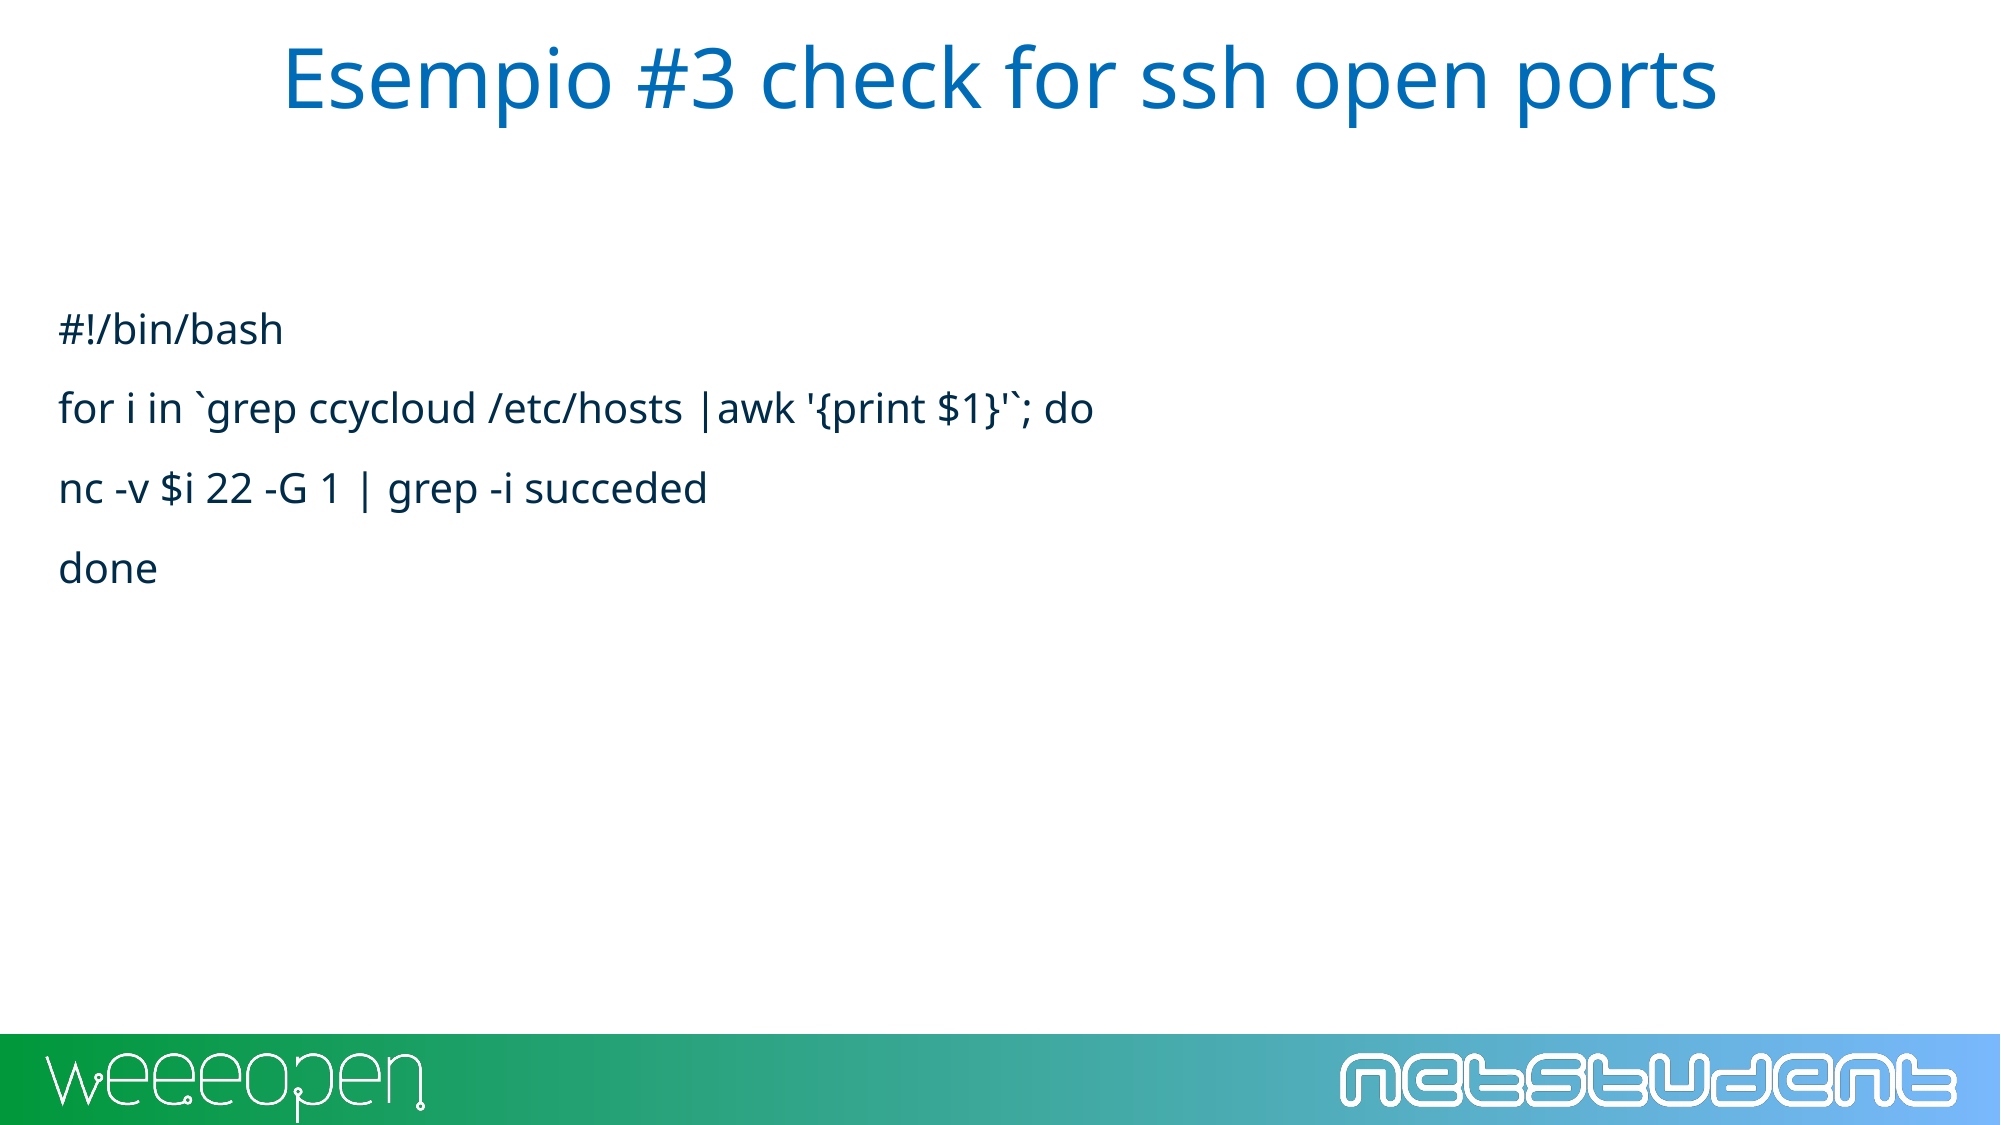

# Esempio #3 check for ssh open ports
#!/bin/bash
for i in `grep ccycloud /etc/hosts |awk '{print $1}'`; do
nc -v $i 22 -G 1 | grep -i succeded
done